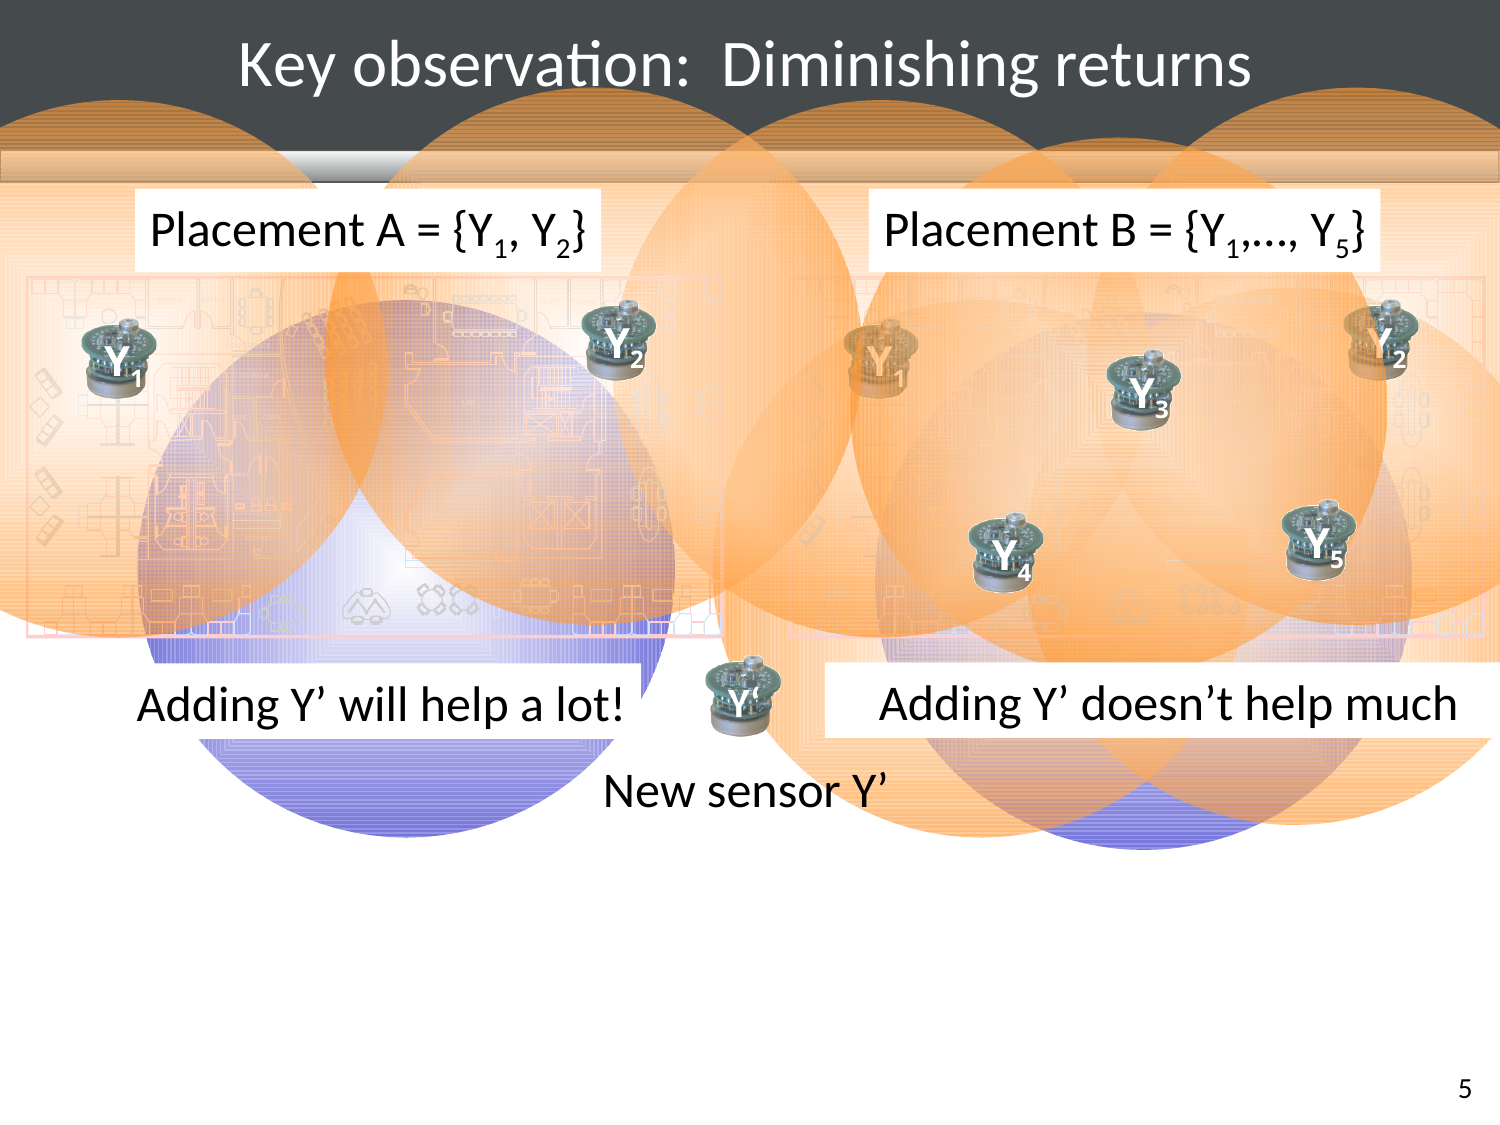

# Key observation: Diminishing returns
Placement B = {Y1,…, Y5}
Y2
Y1
Y3
Y5
Y4
Placement A = {Y1, Y2}
Y2
Y1
Y‘
Adding Y’ doesn’t help much
Adding Y’ will help a lot!
New sensor Y’
3